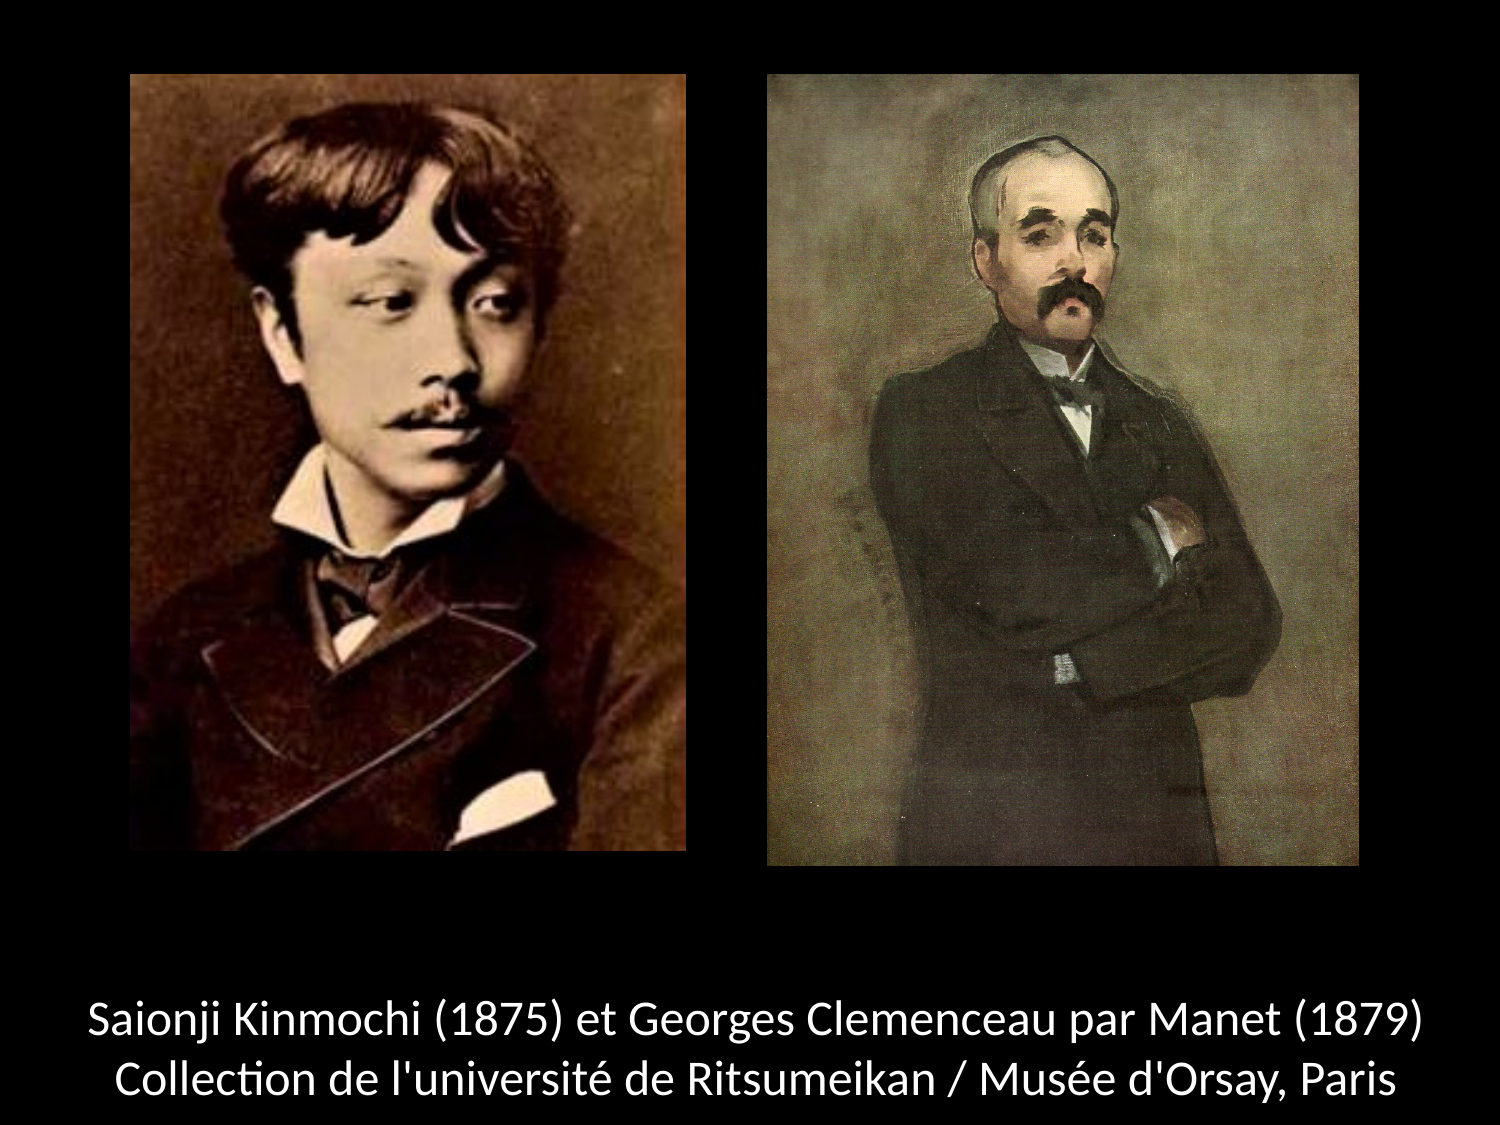

# Saionji Kinmochi (1875) et Georges Clemenceau par Manet (1879) Collection de l'université de Ritsumeikan / Musée d'Orsay, Paris